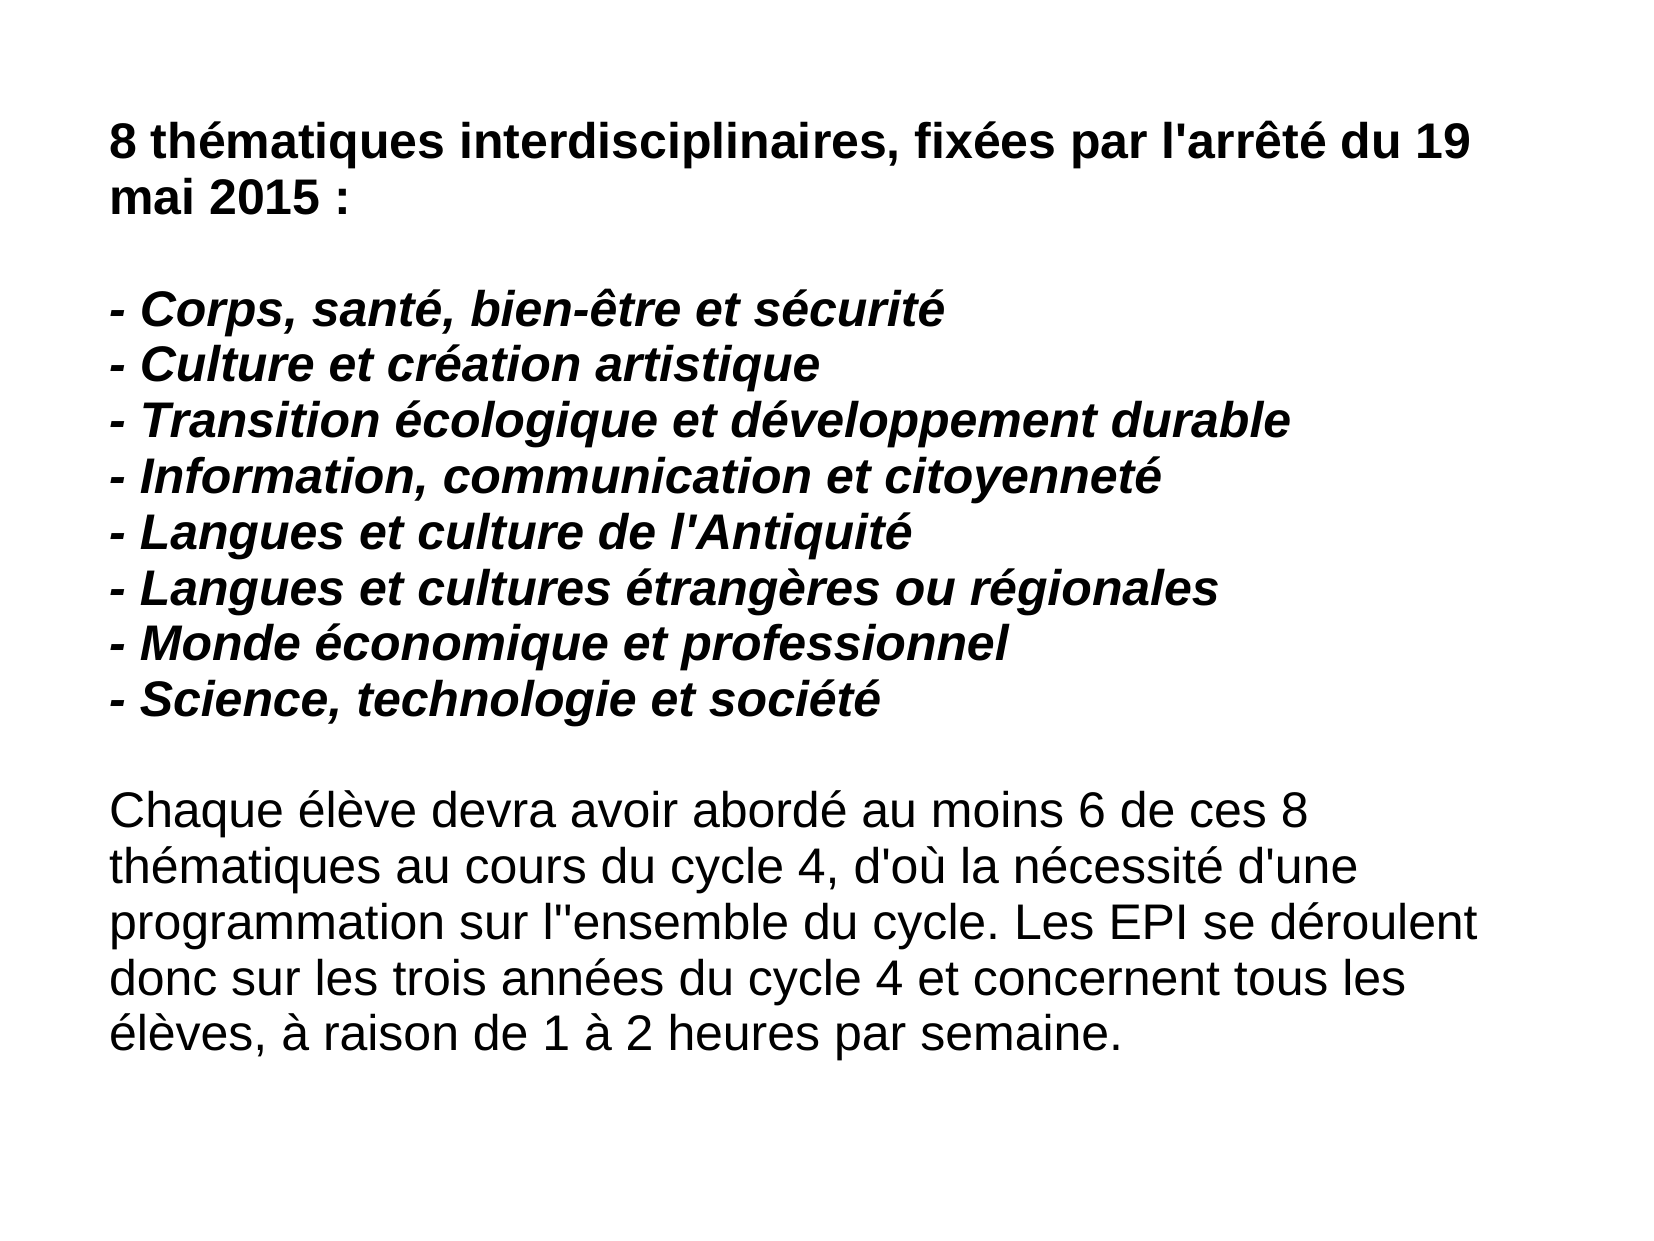

8 thématiques interdisciplinaires, fixées par l'arrêté du 19 mai 2015 :
- Corps, santé, bien-être et sécurité
- Culture et création artistique
- Transition écologique et développement durable
- Information, communication et citoyenneté
- Langues et culture de l'Antiquité
- Langues et cultures étrangères ou régionales
- Monde économique et professionnel
- Science, technologie et société
Chaque élève devra avoir abordé au moins 6 de ces 8 thématiques au cours du cycle 4, d'où la nécessité d'une programmation sur l''ensemble du cycle. Les EPI se déroulent donc sur les trois années du cycle 4 et concernent tous les élèves, à raison de 1 à 2 heures par semaine.